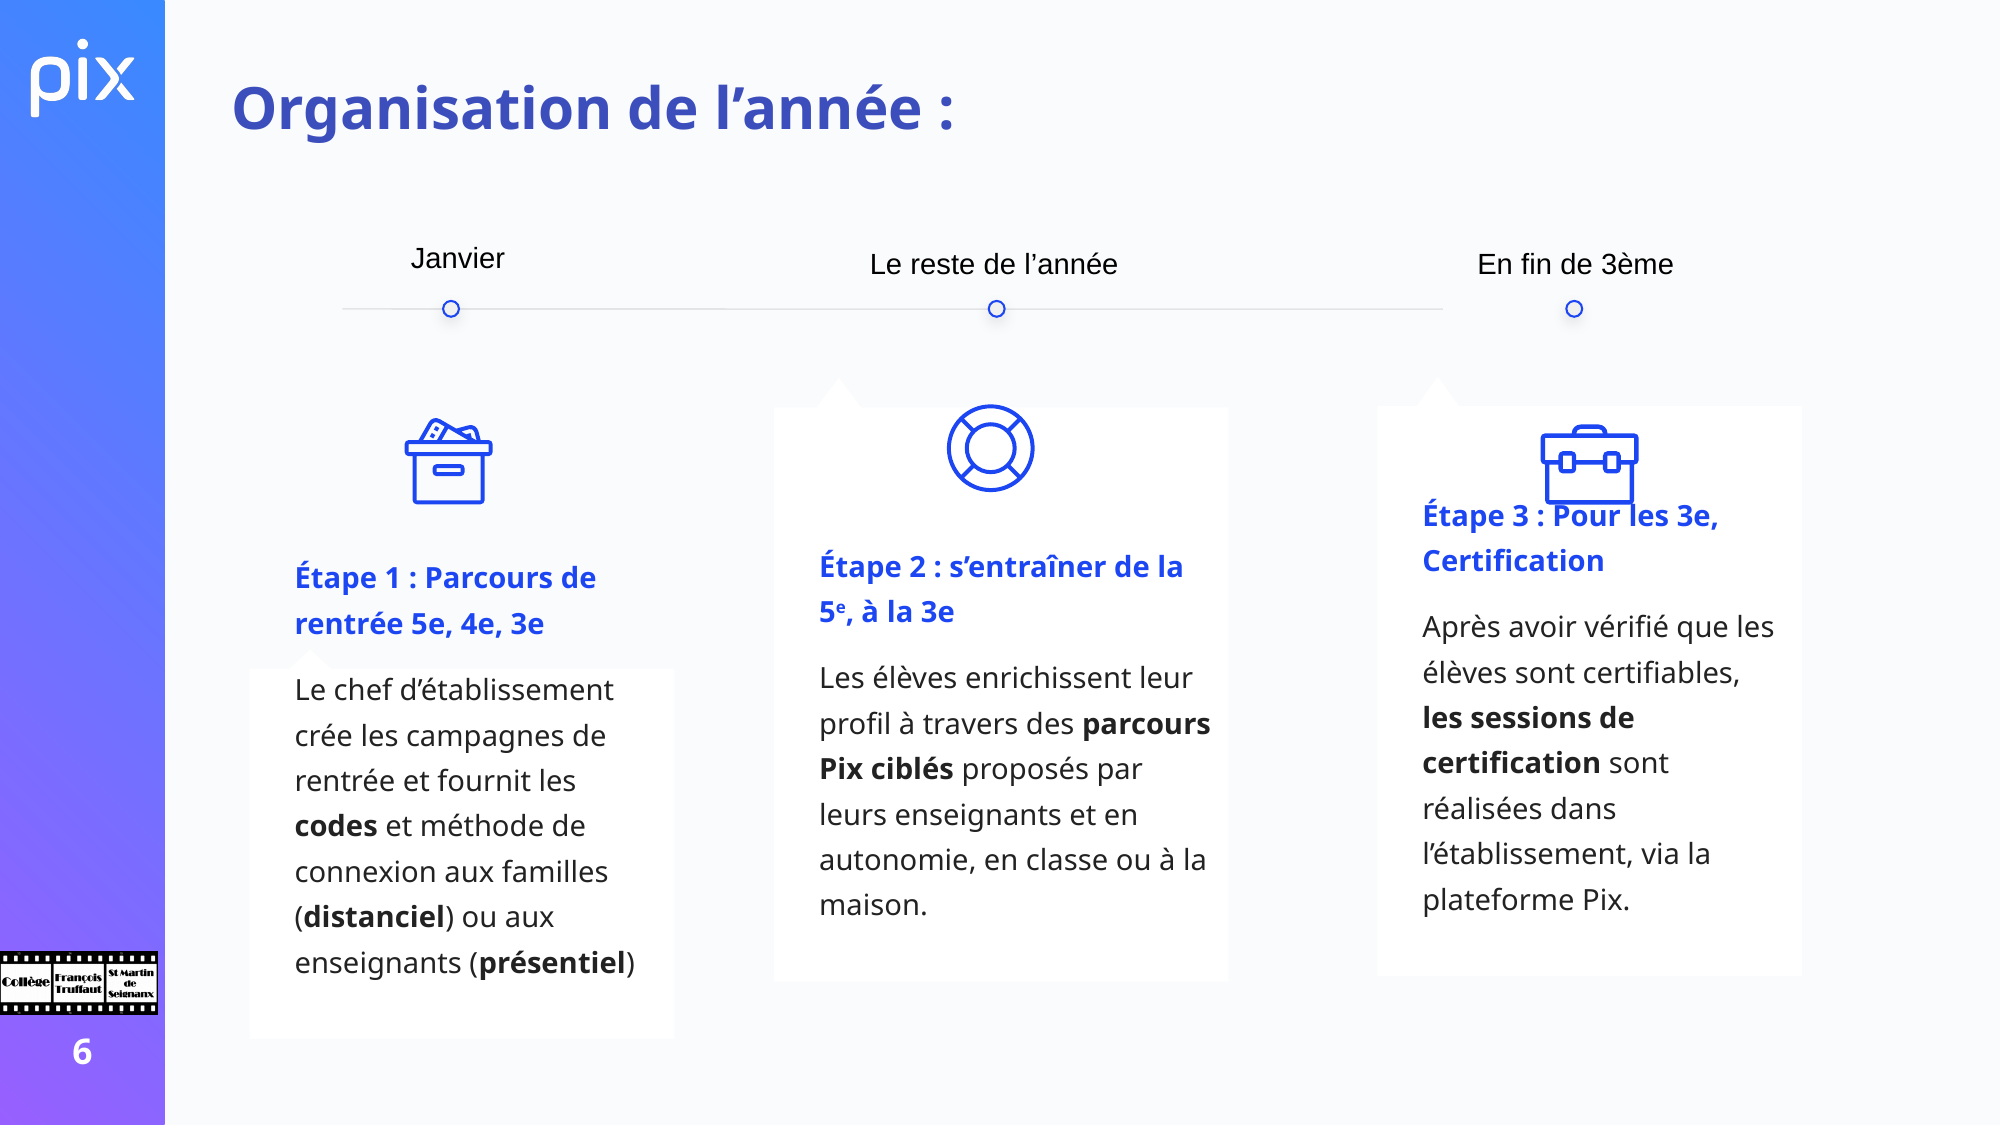

# Organisation de l’année :
Janvier
Le reste de l’année
En fin de 3ème
Étape 3 : Pour les 3e, Certification
Après avoir vérifié que les élèves sont certifiables, les sessions de certification sont réalisées dans l’établissement, via la plateforme Pix.
Étape 2 : s’entraîner de la 5e, à la 3e
Les élèves enrichissent leur profil à travers des parcours Pix ciblés proposés par leurs enseignants et en autonomie, en classe ou à la maison.
Étape 1 : Parcours de rentrée 5e, 4e, 3e
Le chef d’établissement crée les campagnes de rentrée et fournit les codes et méthode de connexion aux familles (distanciel) ou aux enseignants (présentiel)